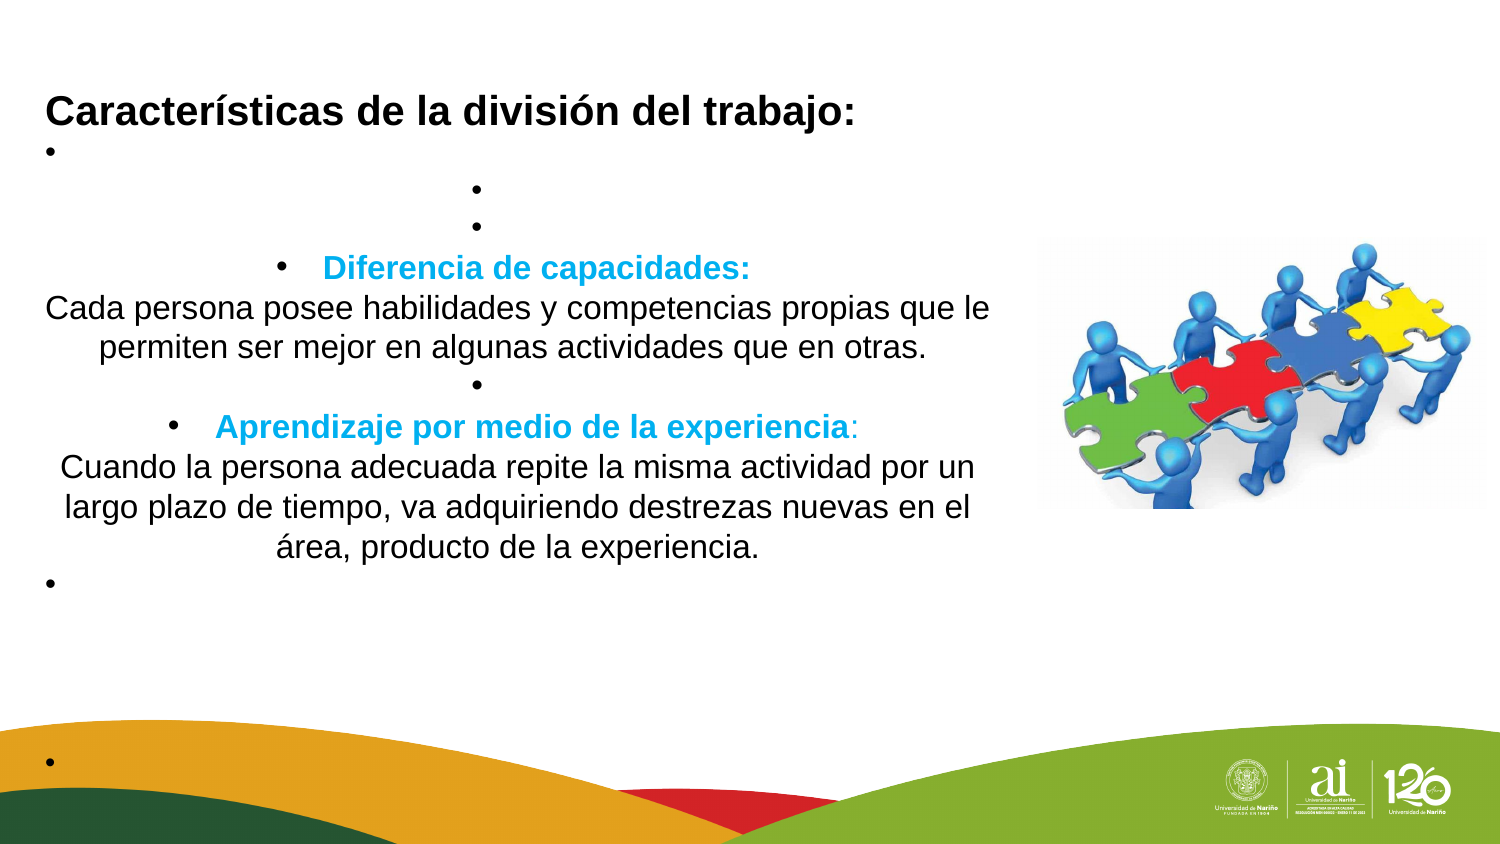

Características de la división del trabajo:
Diferencia de capacidades:
Cada persona posee habilidades y competencias propias que le permiten ser mejor en algunas actividades que en otras.
Aprendizaje por medio de la experiencia:
Cuando la persona adecuada repite la misma actividad por un largo plazo de tiempo, va adquiriendo destrezas nuevas en el área, producto de la experiencia.